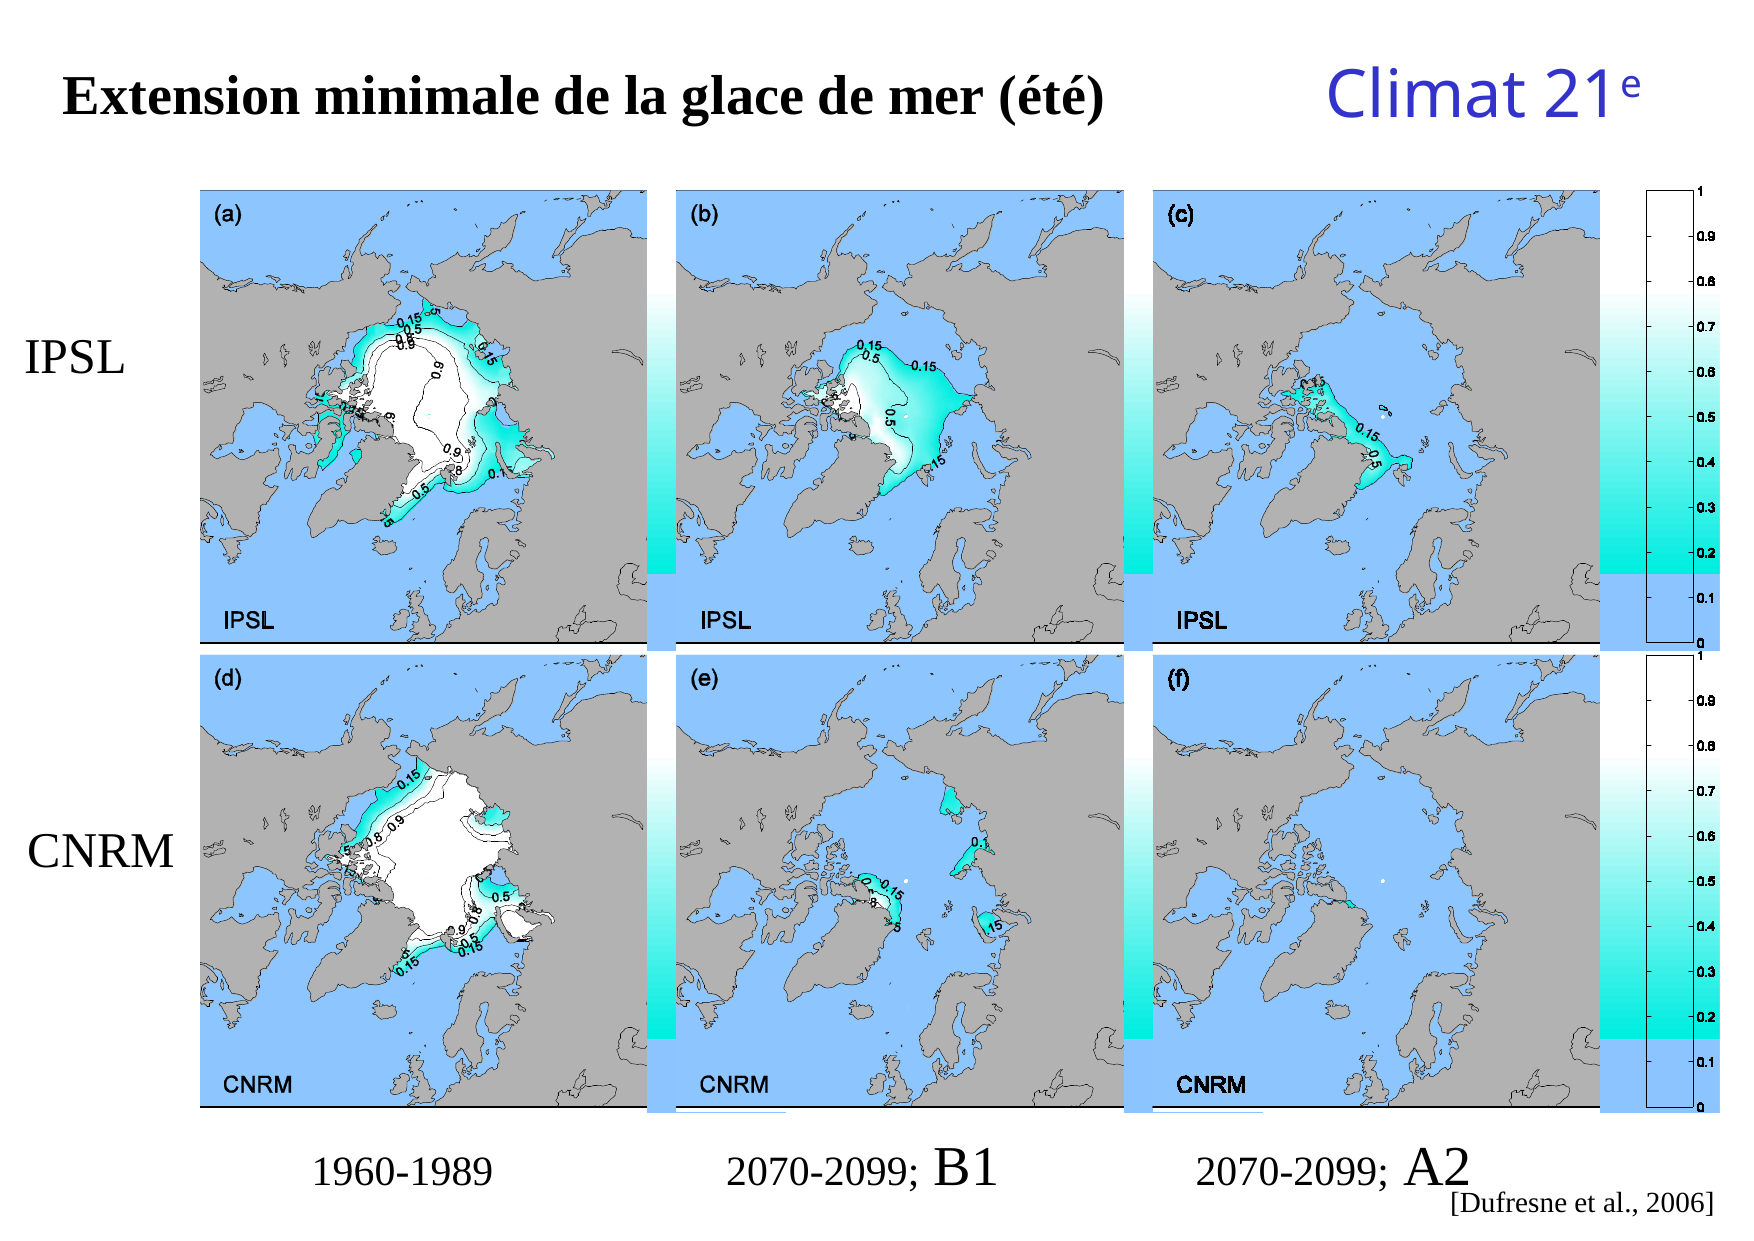

Climat 21e
Extension minimale de la glace de mer (été)‏
IPSL
CNRM
2070-2099; B1
2070-2099; A2
1960-1989
[Dufresne et al., 2006]